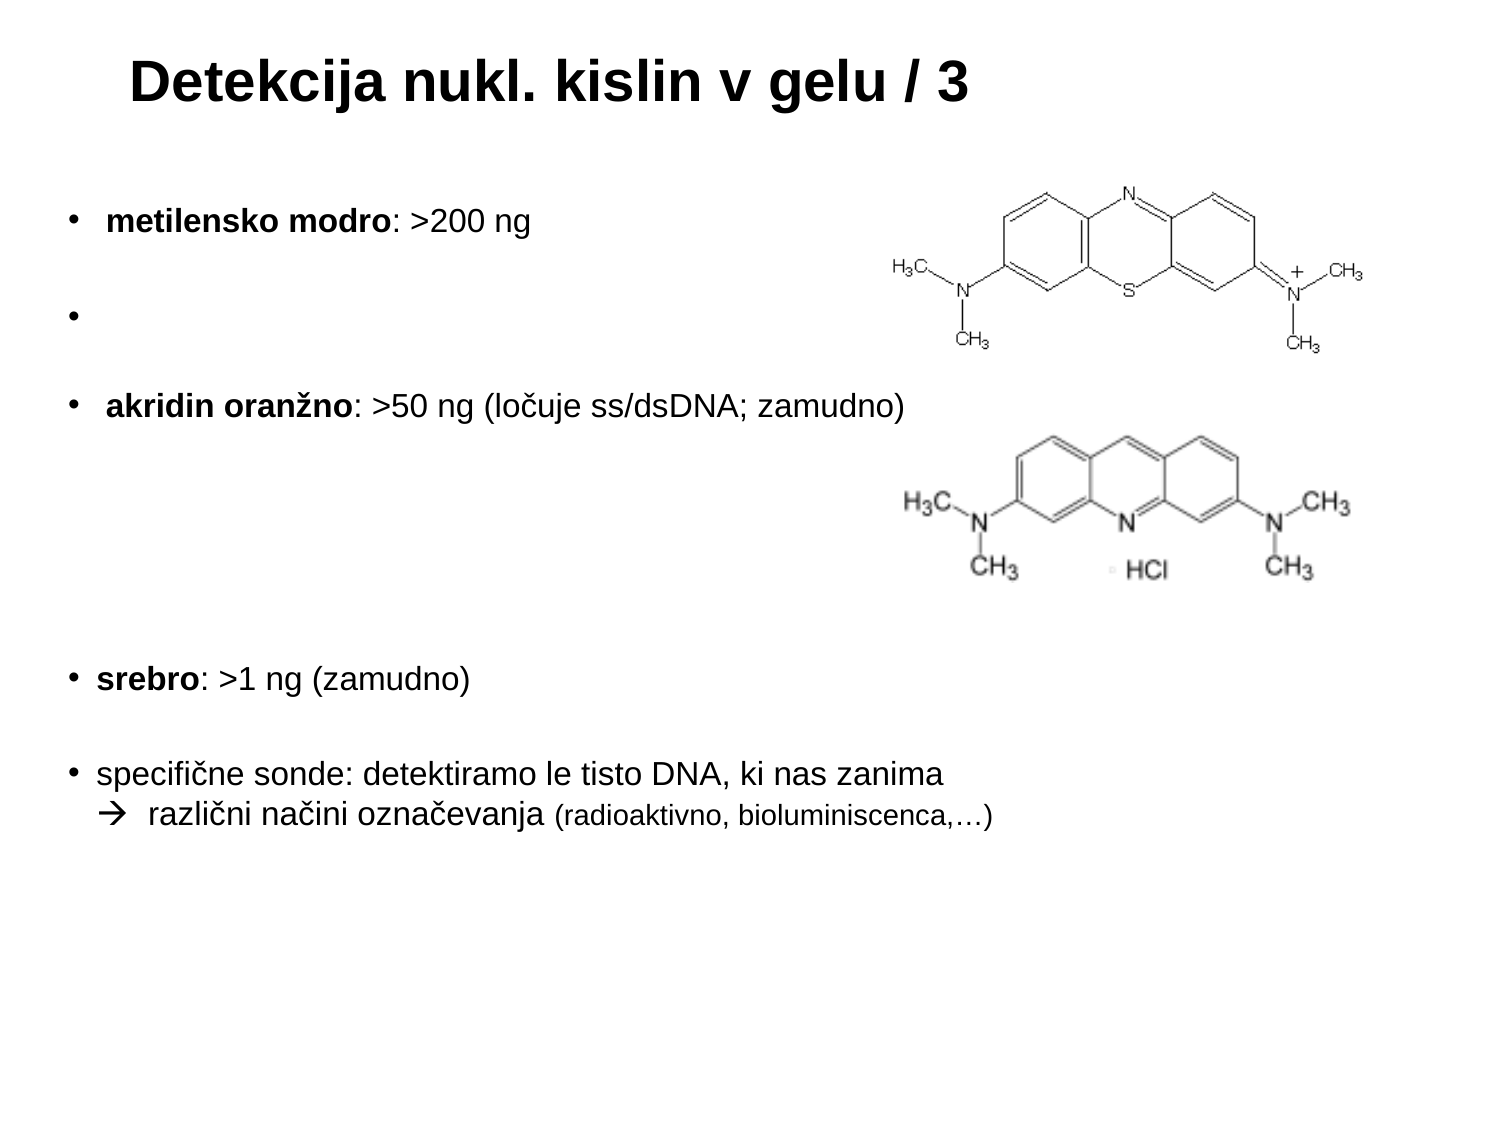

# Detekcija nukl. kislin v gelu / 3
 metilensko modro: >200 ng
 akridin oranžno: >50 ng (ločuje ss/dsDNA; zamudno)
srebro: >1 ng (zamudno)
specifične sonde: detektiramo le tisto DNA, ki nas zanima
 različni načini označevanja (radioaktivno, bioluminiscenca,…)